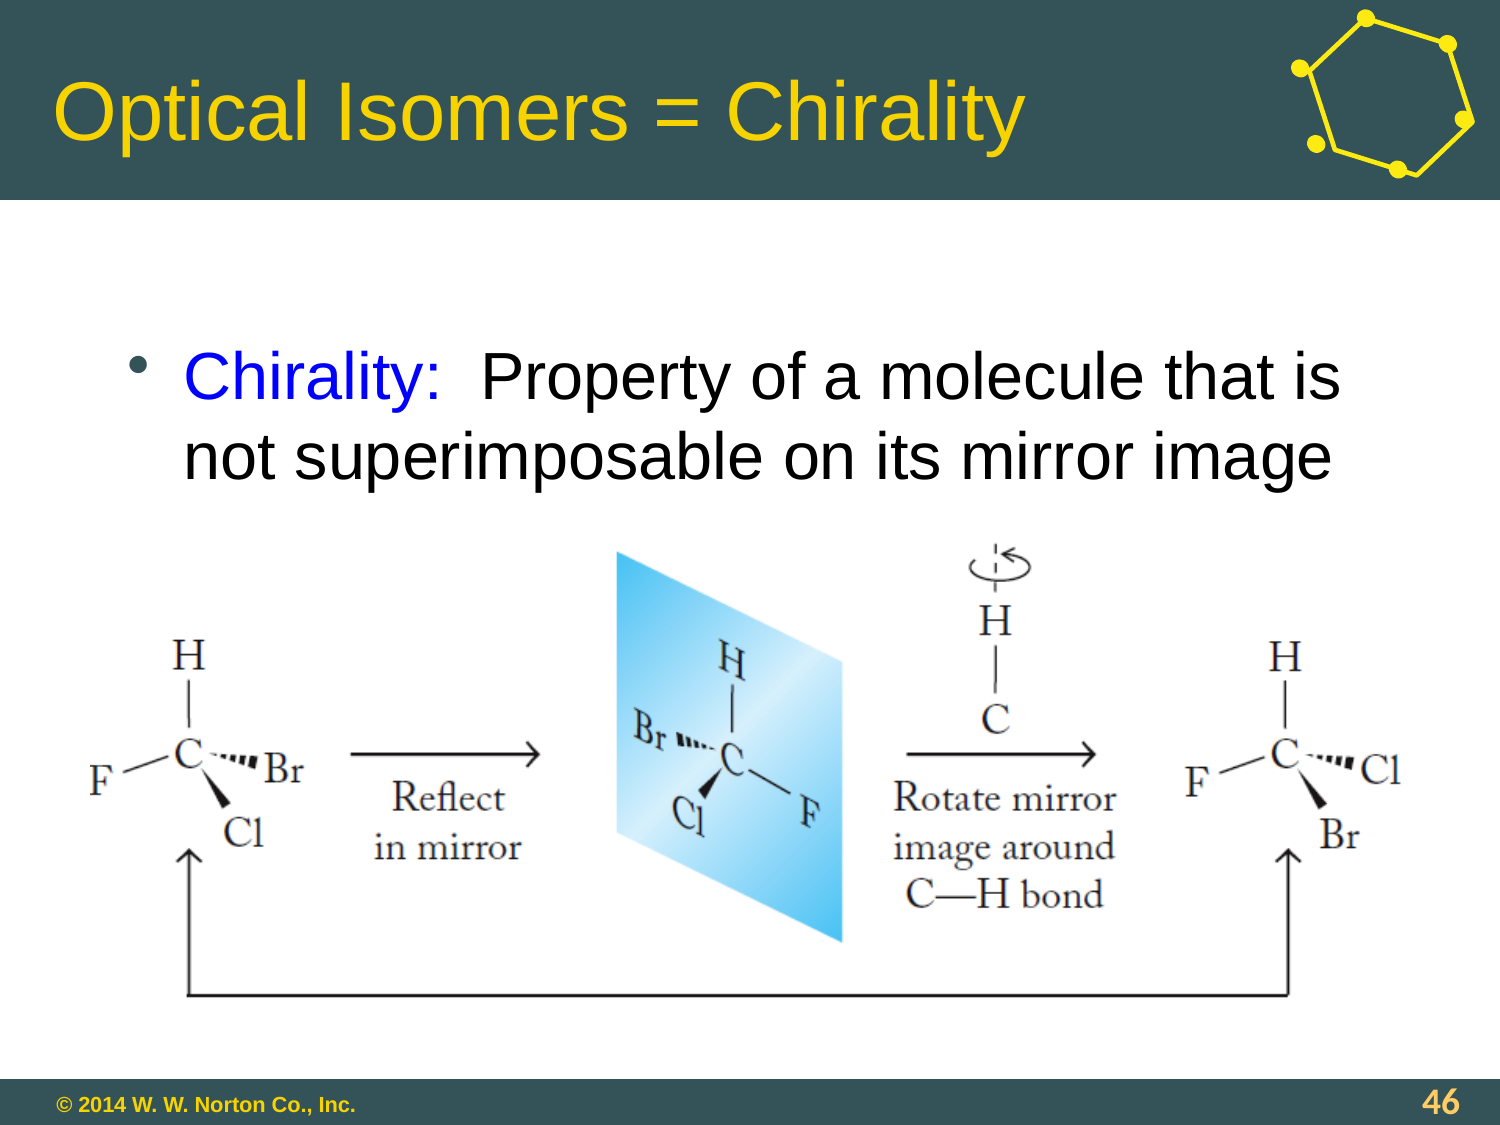

Optical Isomers = Chirality
# Chirality: Property of a molecule that is not superimposable on its mirror image